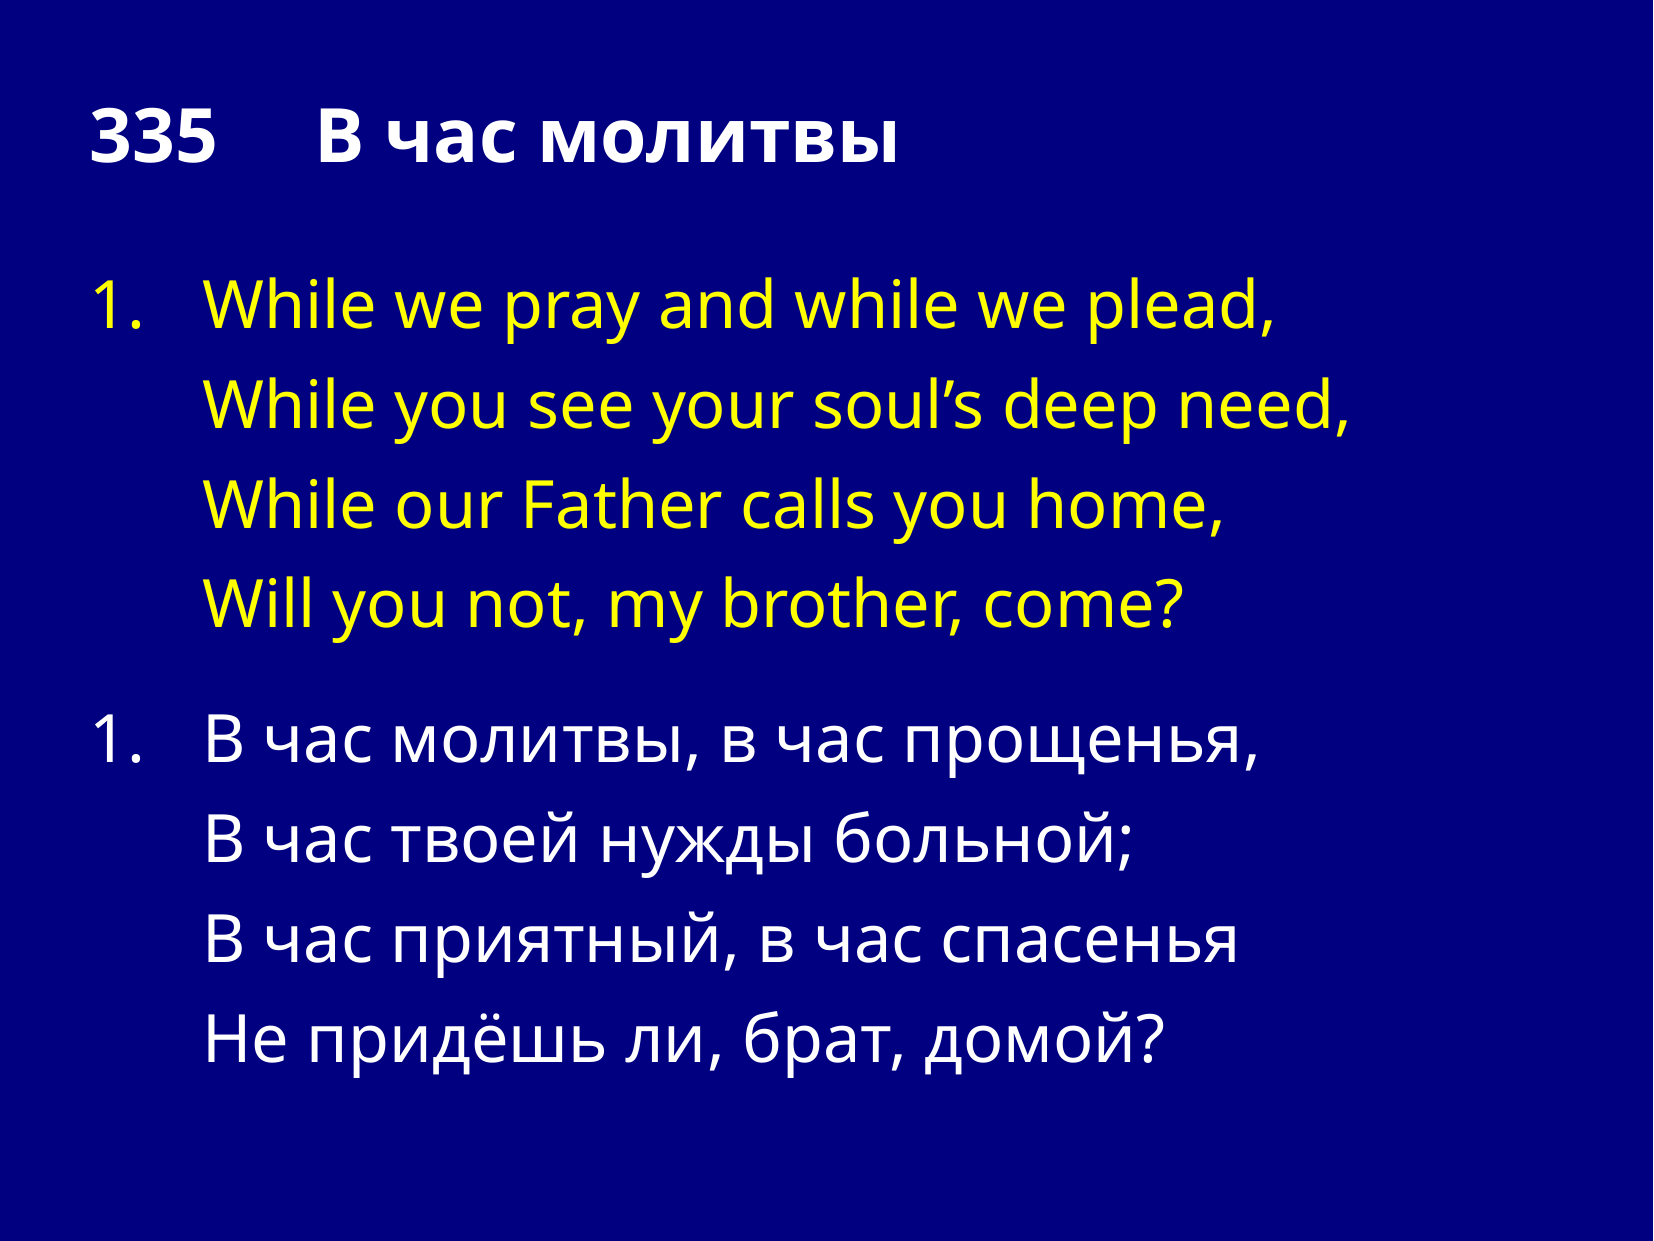

335	В час молитвы
1.	While we pray and while we plead,
	While you see your soul’s deep need,
	While our Father calls you home,
	Will you not, my brother, come?
1.	В час молитвы, в час прощенья,
	В час твоей нужды больной;
	В час приятный, в час спасенья
	Не придёшь ли, брат, домой?